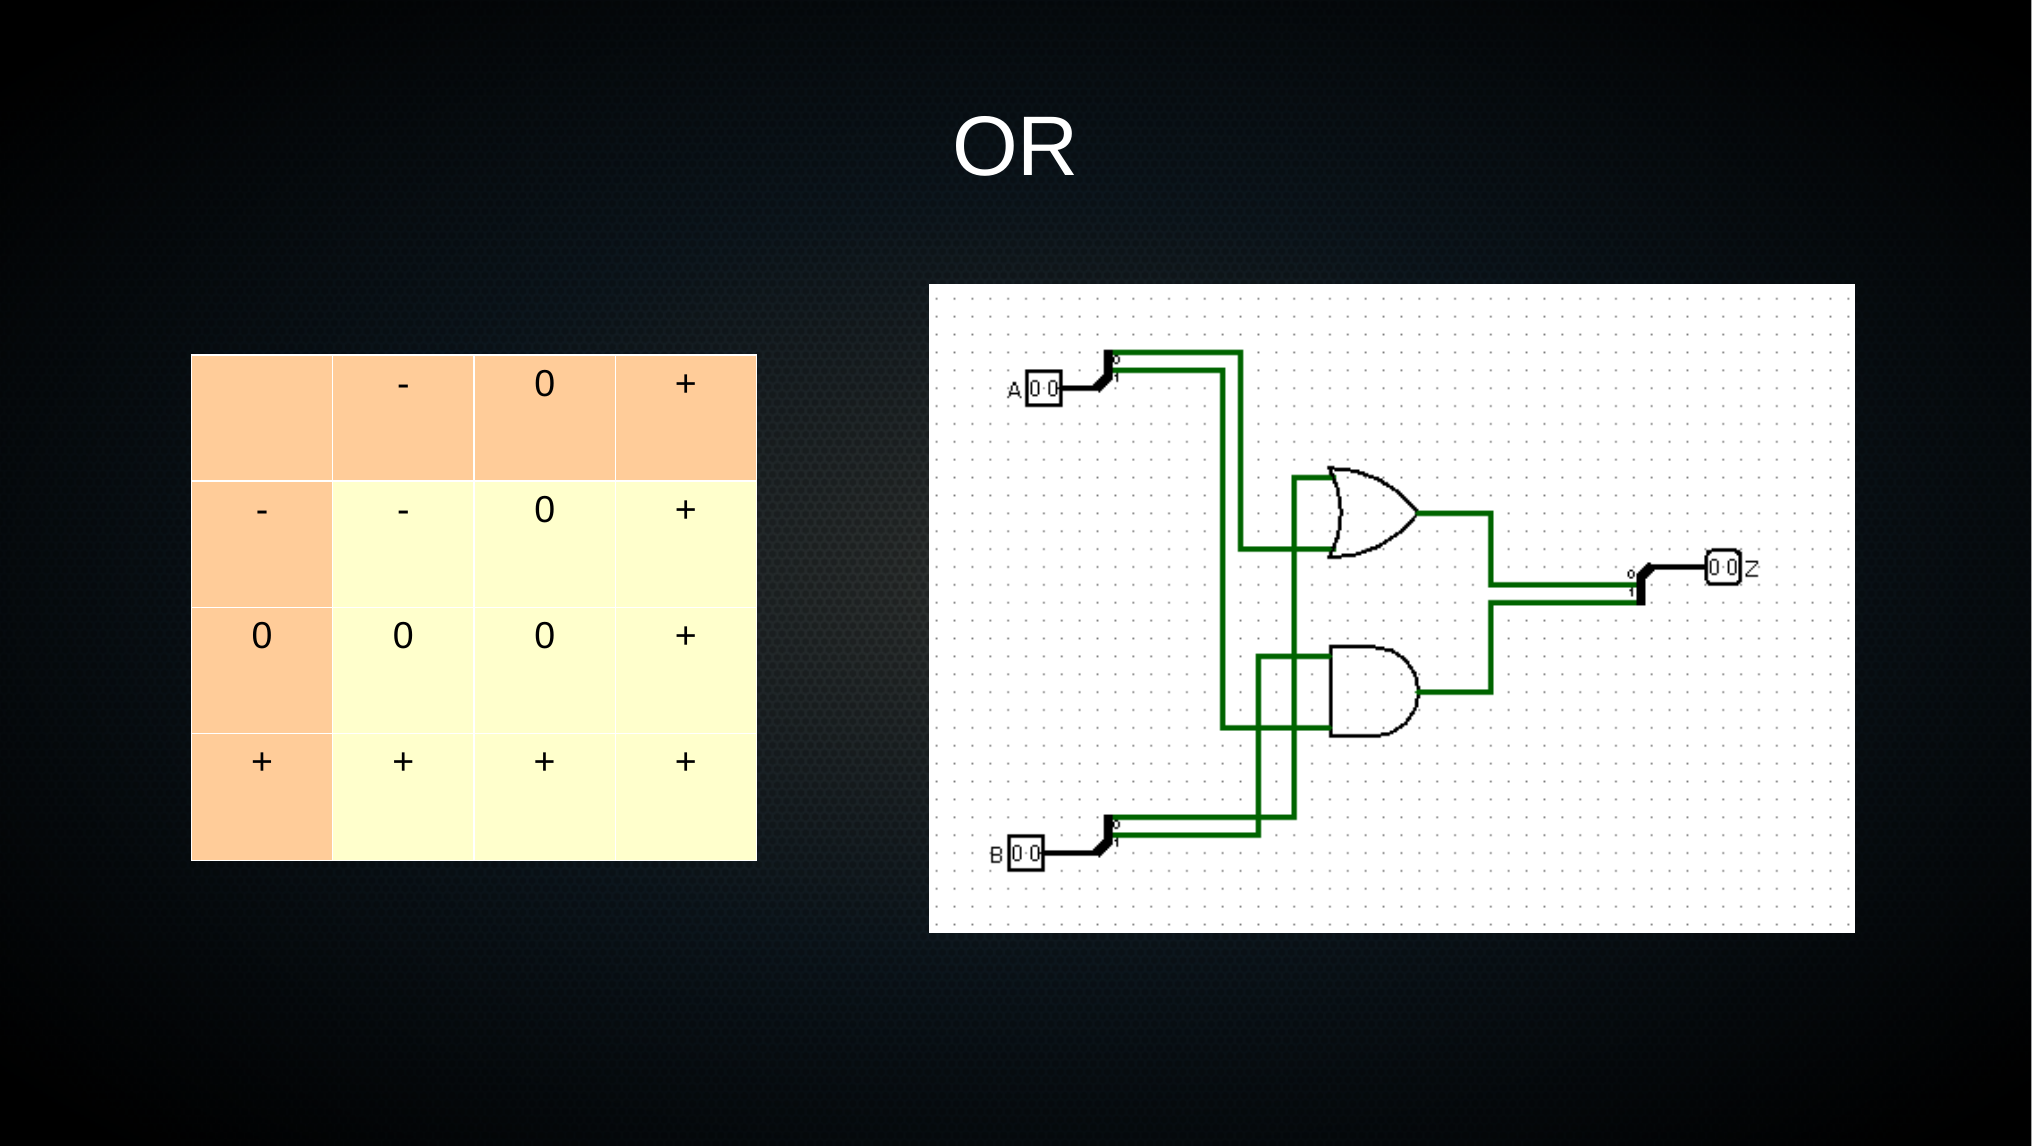

OR
| | - | 0 | + |
| --- | --- | --- | --- |
| - | - | 0 | + |
| 0 | 0 | 0 | + |
| + | + | + | + |